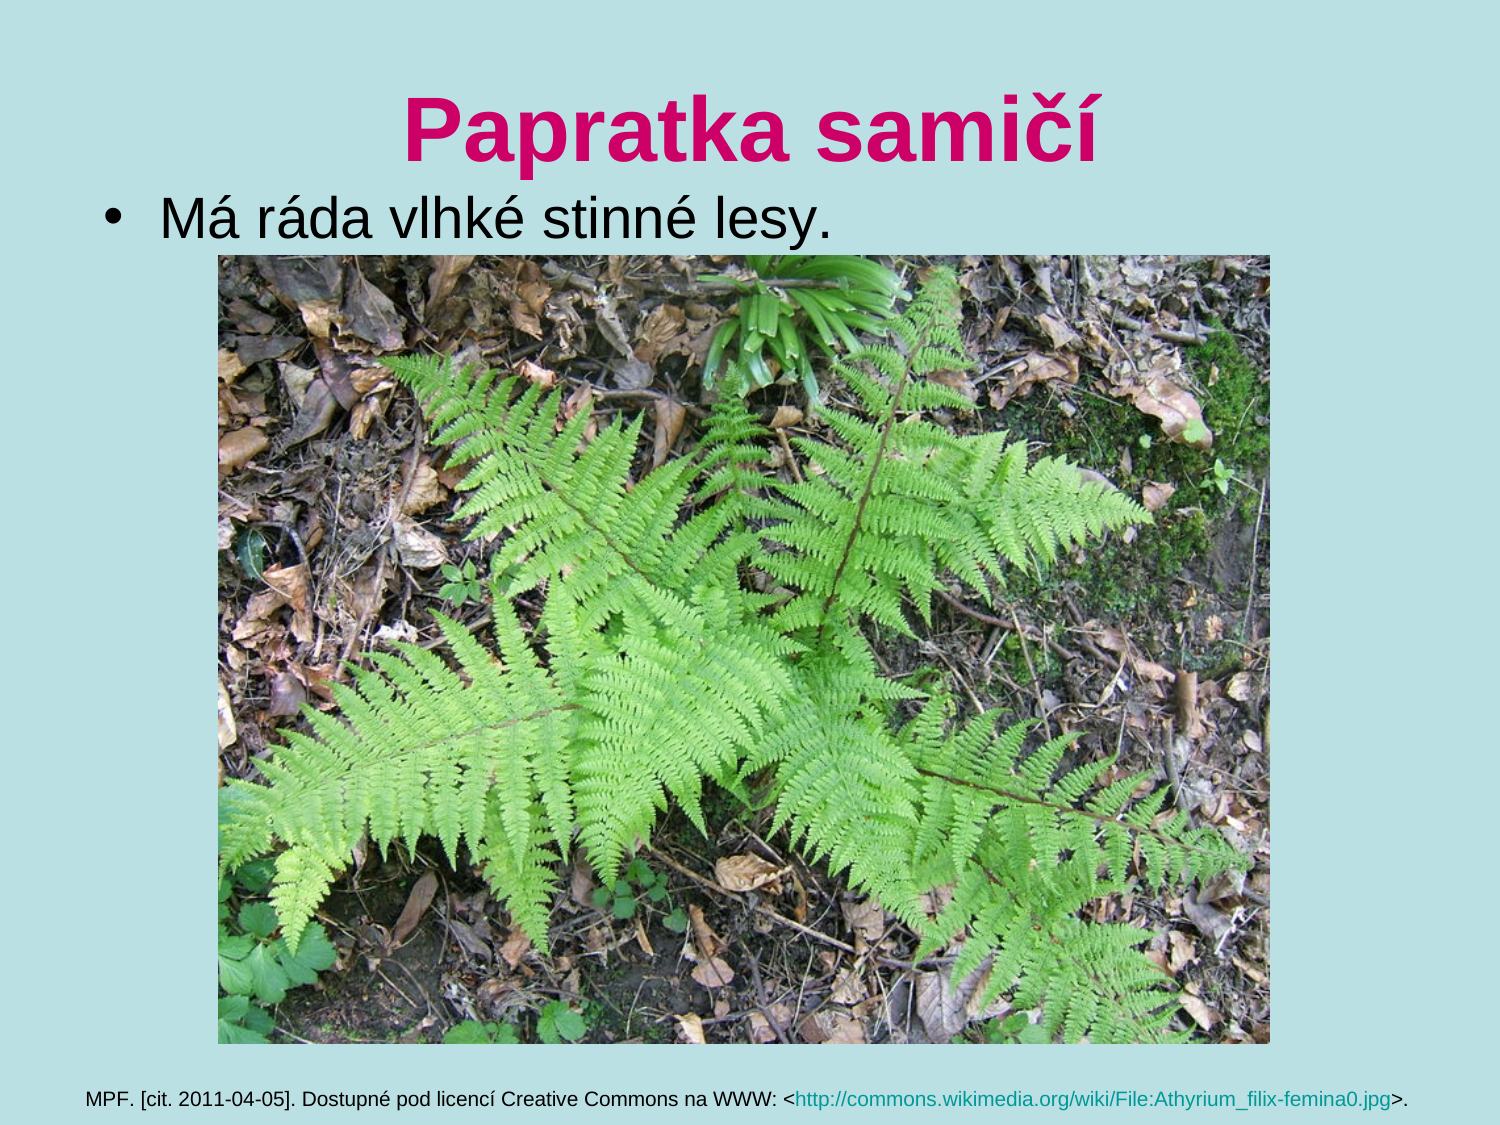

# Papratka samičí
Má ráda vlhké stinné lesy.
MPF. [cit. 2011-04-05]. Dostupné pod licencí Creative Commons na WWW: <http://commons.wikimedia.org/wiki/File:Athyrium_filix-femina0.jpg>.